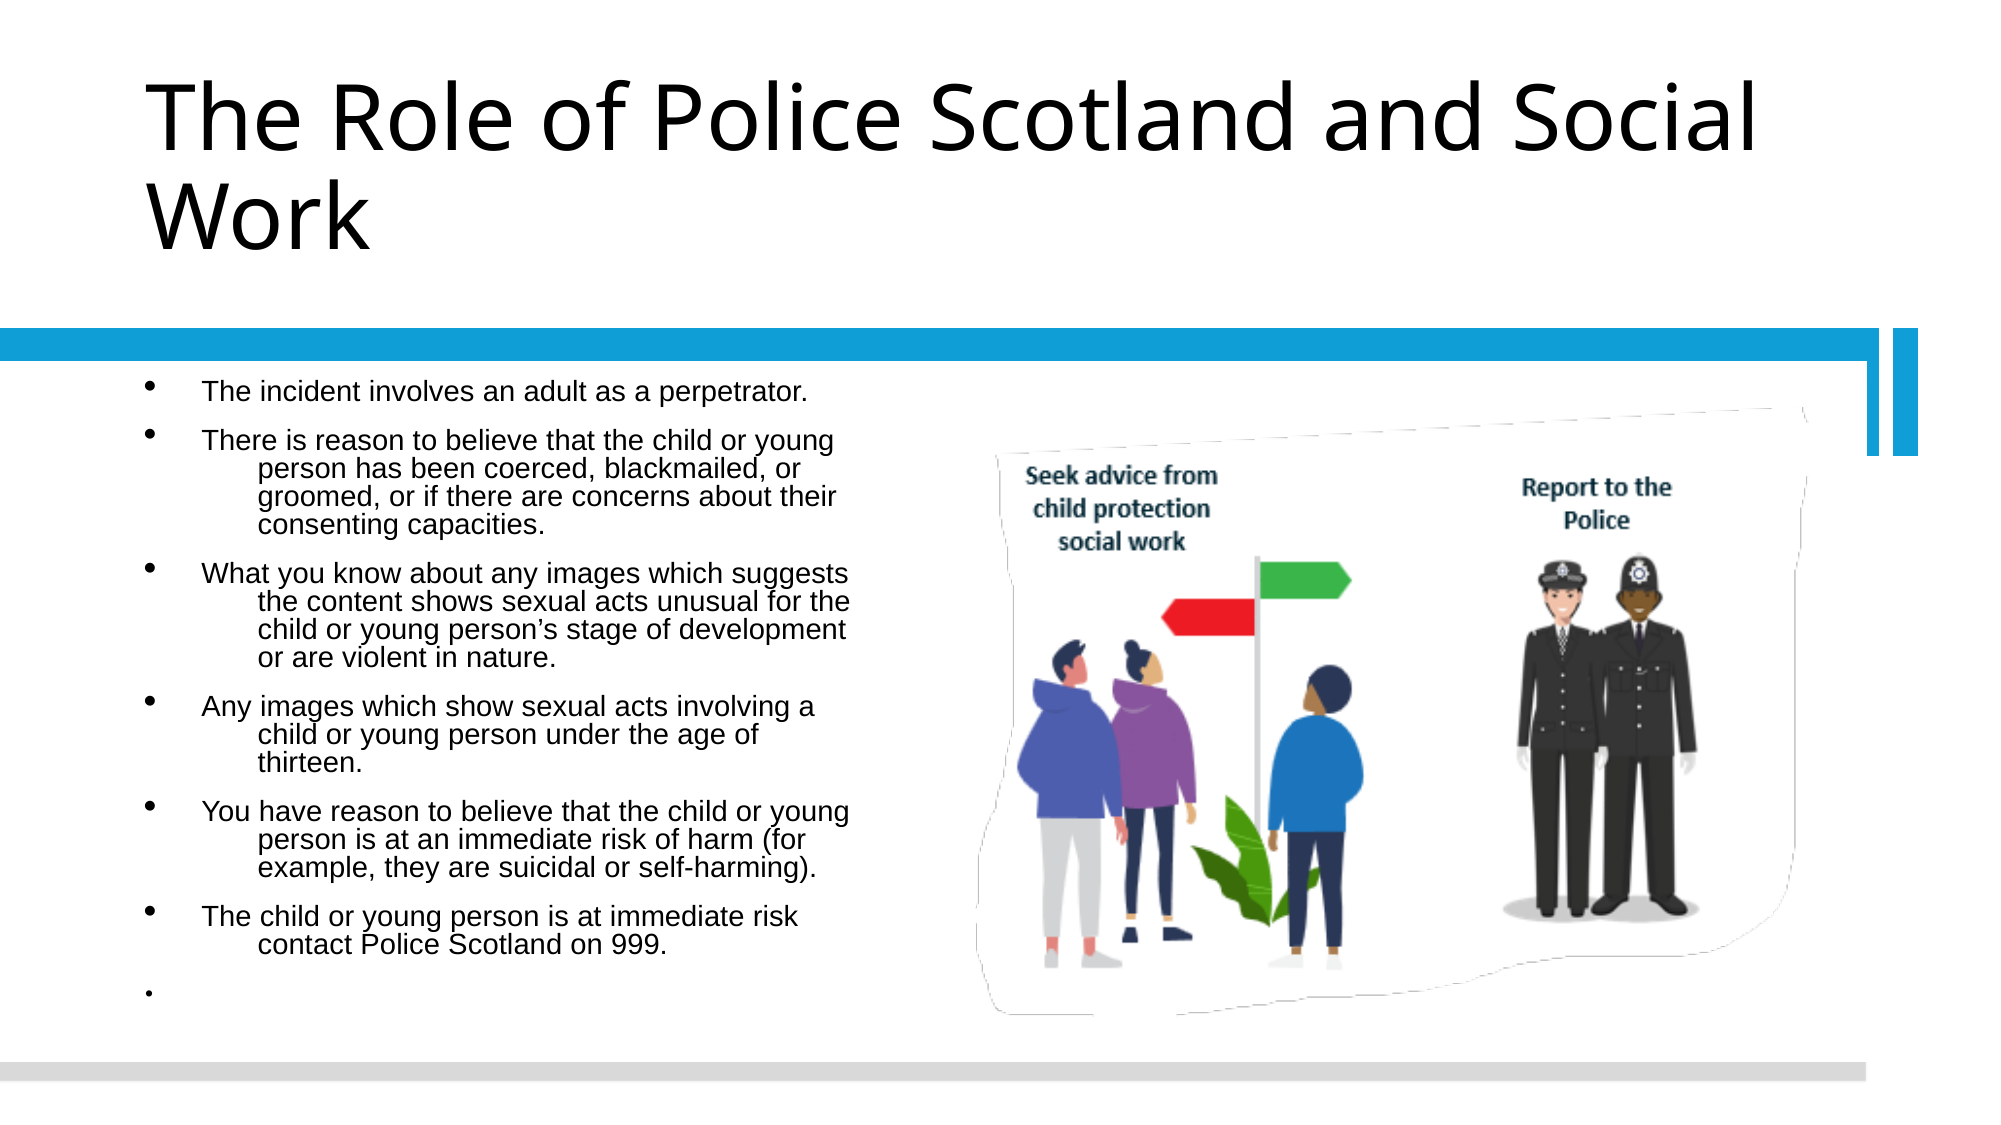

# The Role of Police Scotland and Social Work
The incident involves an adult as a perpetrator.
There is reason to believe that the child or young person has been coerced, blackmailed, or groomed, or if there are concerns about their consenting capacities.
What you know about any images which suggests the content shows sexual acts unusual for the child or young person’s stage of development or are violent in nature.
Any images which show sexual acts involving a child or young person under the age of thirteen.
You have reason to believe that the child or young person is at an immediate risk of harm (for example, they are suicidal or self-harming).
The child or young person is at immediate risk contact Police Scotland on 999.